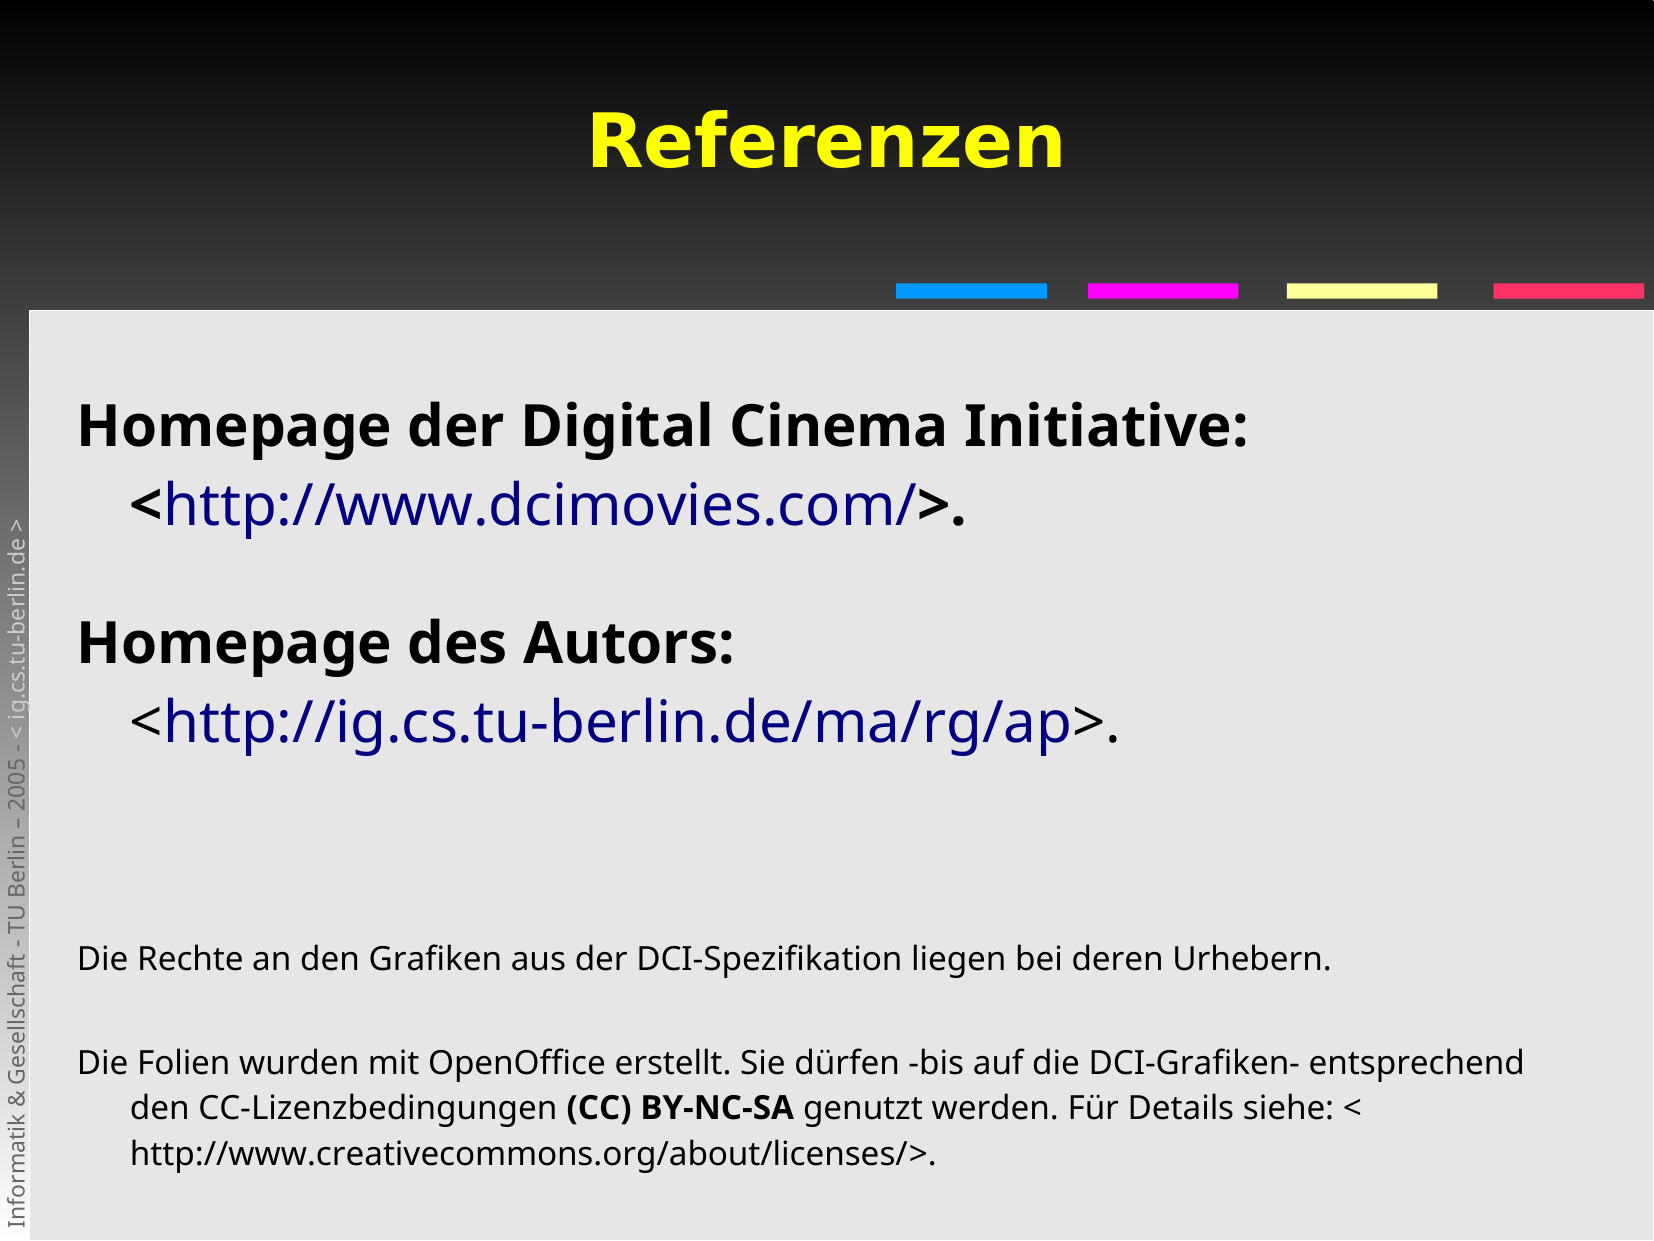

# Referenzen
Homepage der Digital Cinema Initiative:
<http://www.dcimovies.com/>.
Homepage des Autors:
<http://ig.cs.tu-berlin.de/ma/rg/ap>.
Die Rechte an den Grafiken aus der DCI-Spezifikation liegen bei deren Urhebern.
Die Folien wurden mit OpenOffice erstellt. Sie dürfen -bis auf die DCI-Grafiken- entsprechend den CC-Lizenzbedingungen (CC) BY-NC-SA genutzt werden. Für Details siehe: <http://www.creativecommons.org/about/licenses/>.